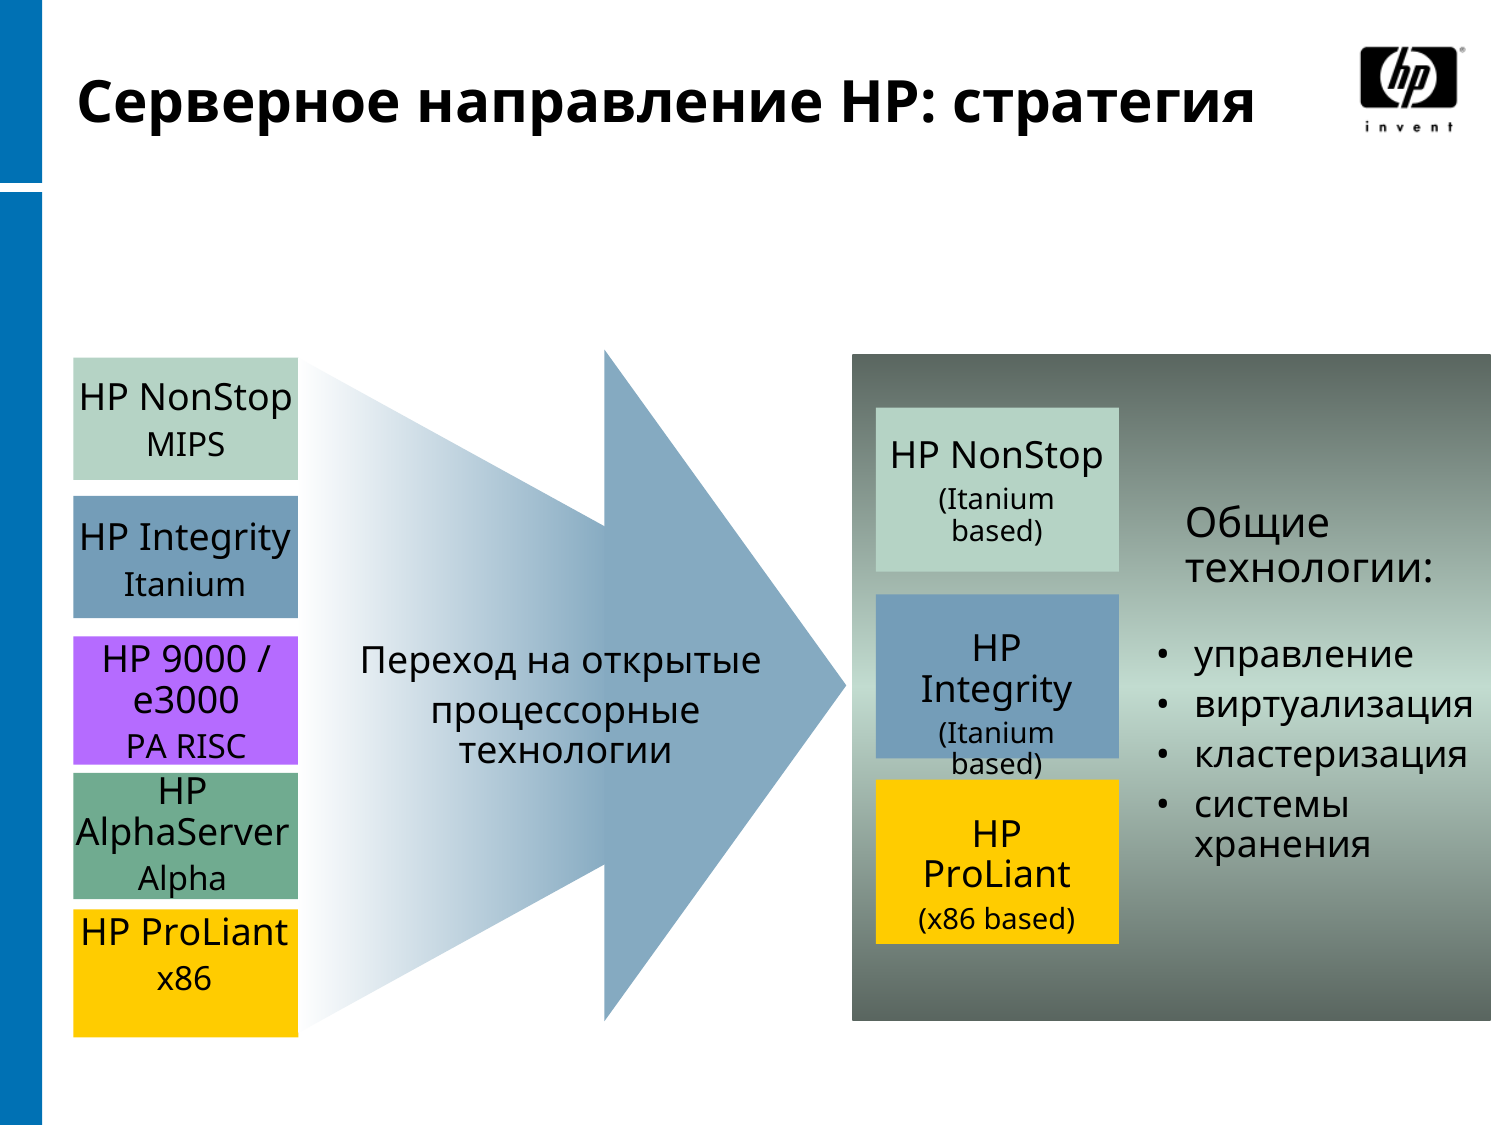

Серверное направление HP: стратегия
HP NonStop
MIPS
HP NonStop
(Itanium based)
Общие технологии:
HP Integrity
Itanium
HP Integrity
(Itanium based)
Переход на открытые
процессорные технологии
управление
виртуализация
кластеризация
системы хранения
HP 9000 / e3000
PA RISC
HP AlphaServer
Alpha
HP ProLiant
(x86 based)
HP ProLiant
x86